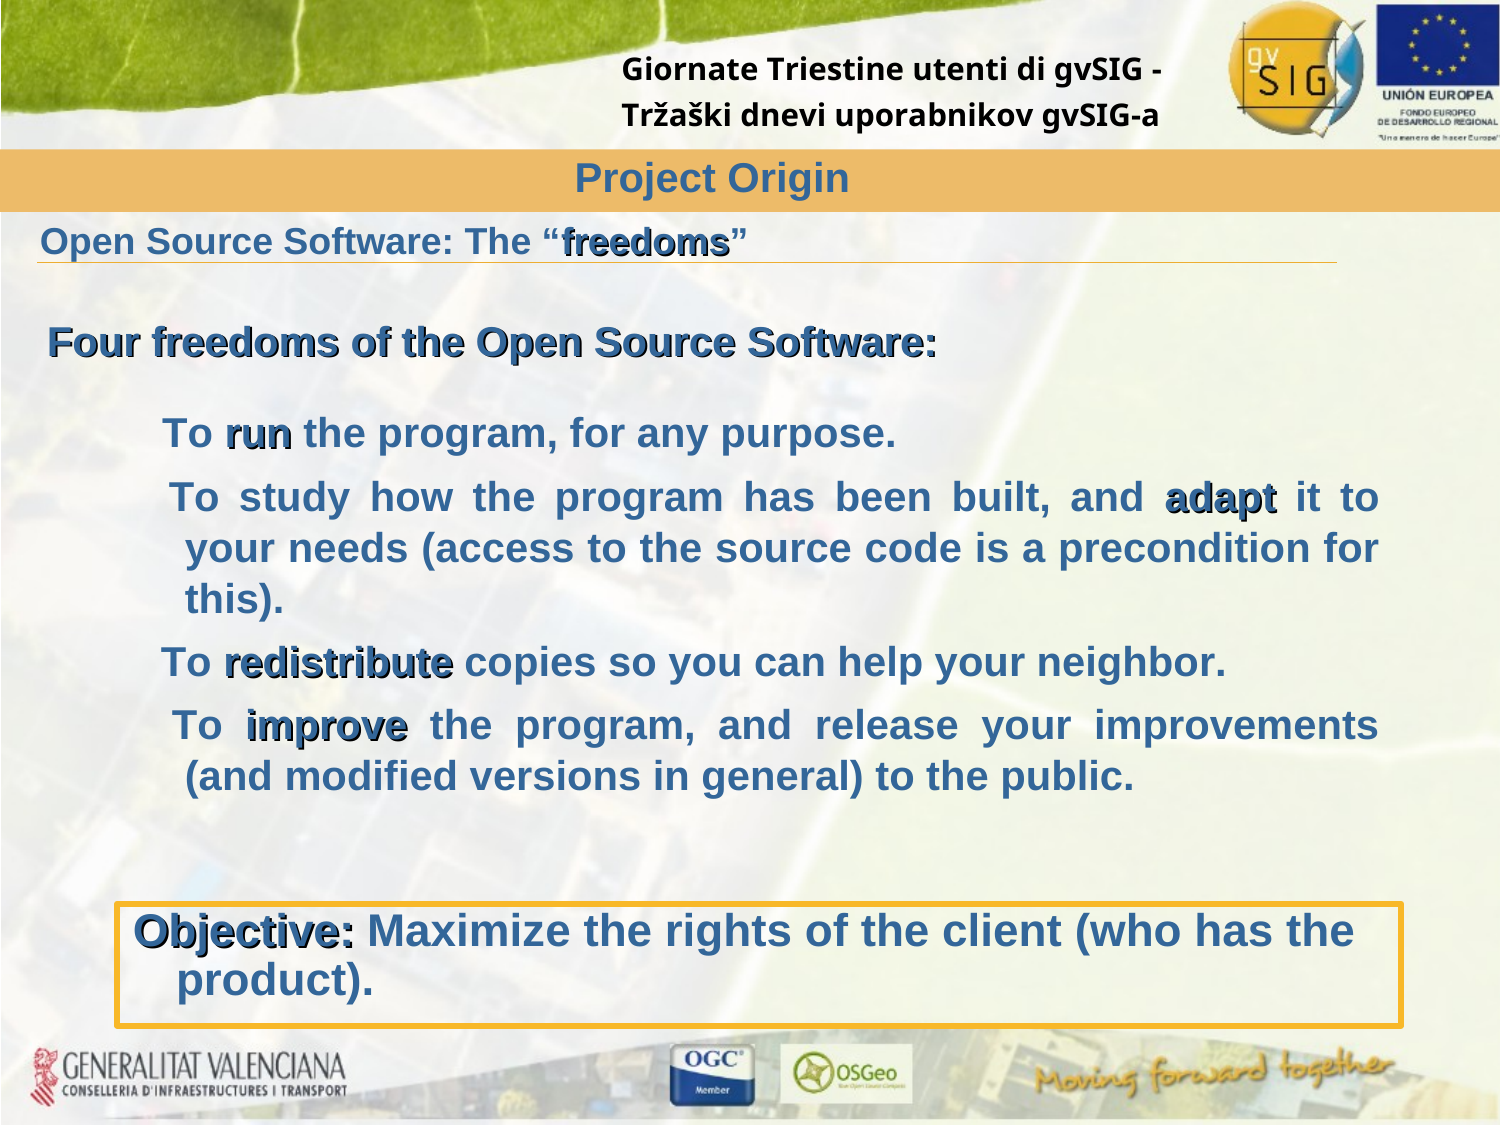

Project Origin
Open Source Software: The “freedoms”
Four freedoms of the Open Source Software:
# To run the program, for any purpose.
 To study how the program has been built, and adapt it to your needs (access to the source code is a precondition for this).
 To redistribute copies so you can help your neighbor.
 To improve the program, and release your improvements (and modified versions in general) to the public.
 Objective: Maximize the rights of the client (who has the product).